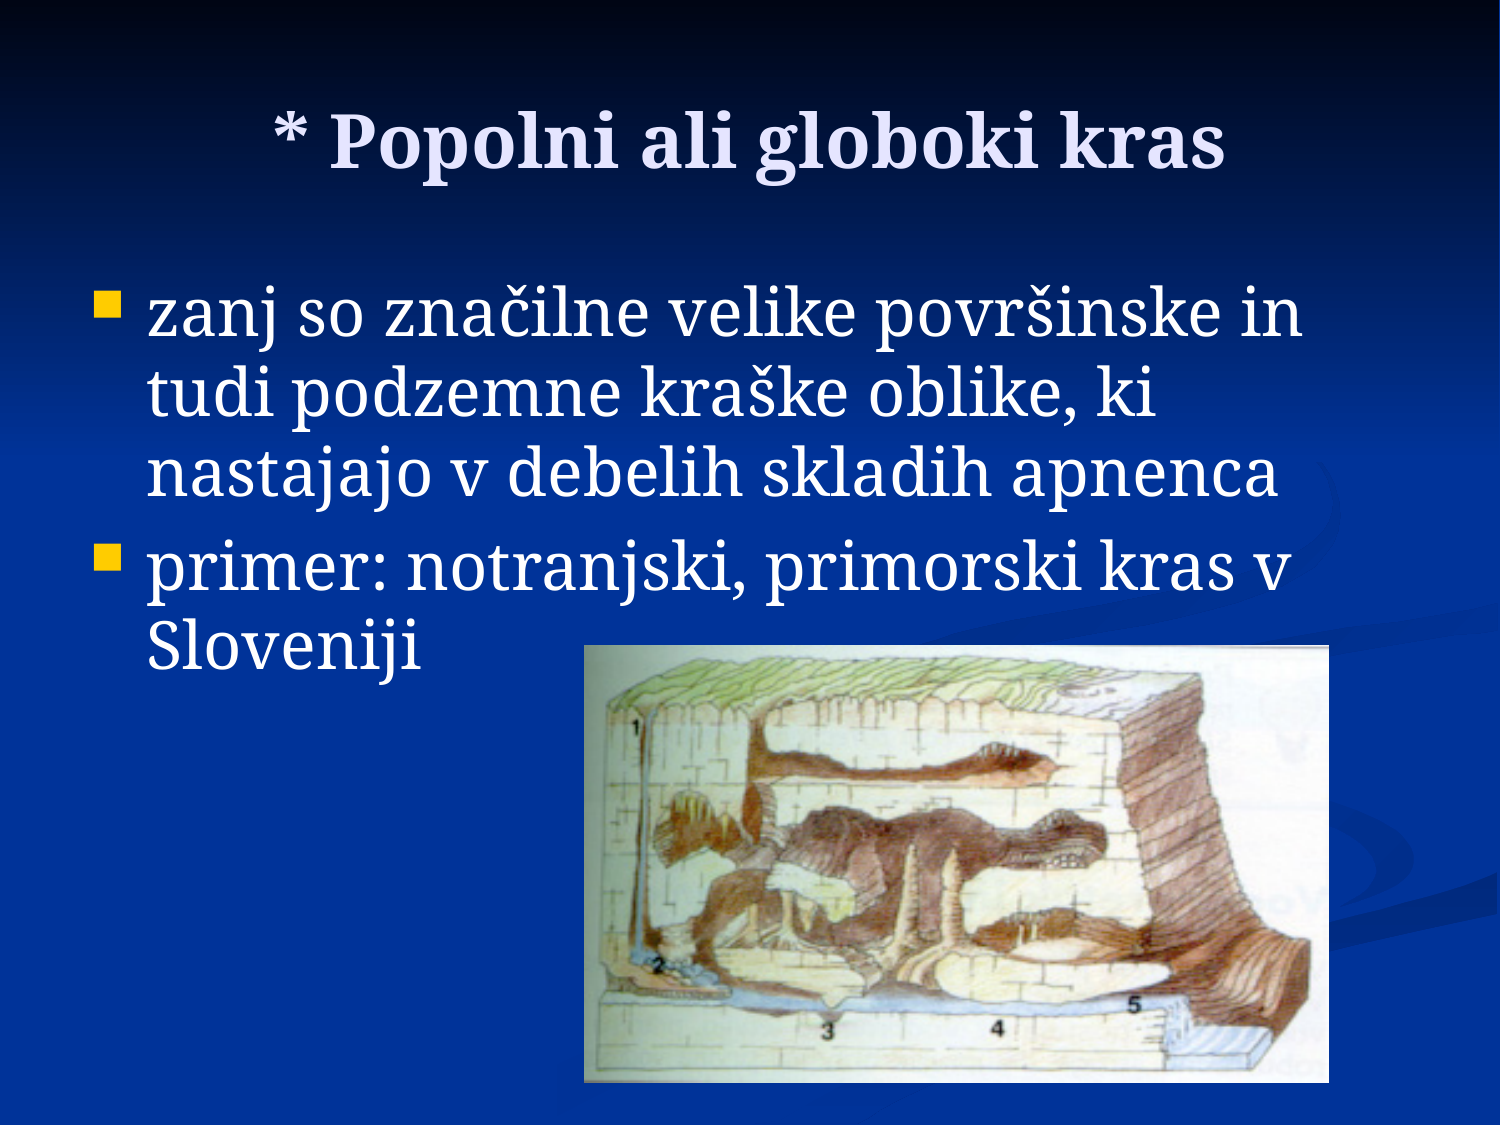

# * Popolni ali globoki kras
zanj so značilne velike površinske in tudi podzemne kraške oblike, ki nastajajo v debelih skladih apnenca
primer: notranjski, primorski kras v Sloveniji